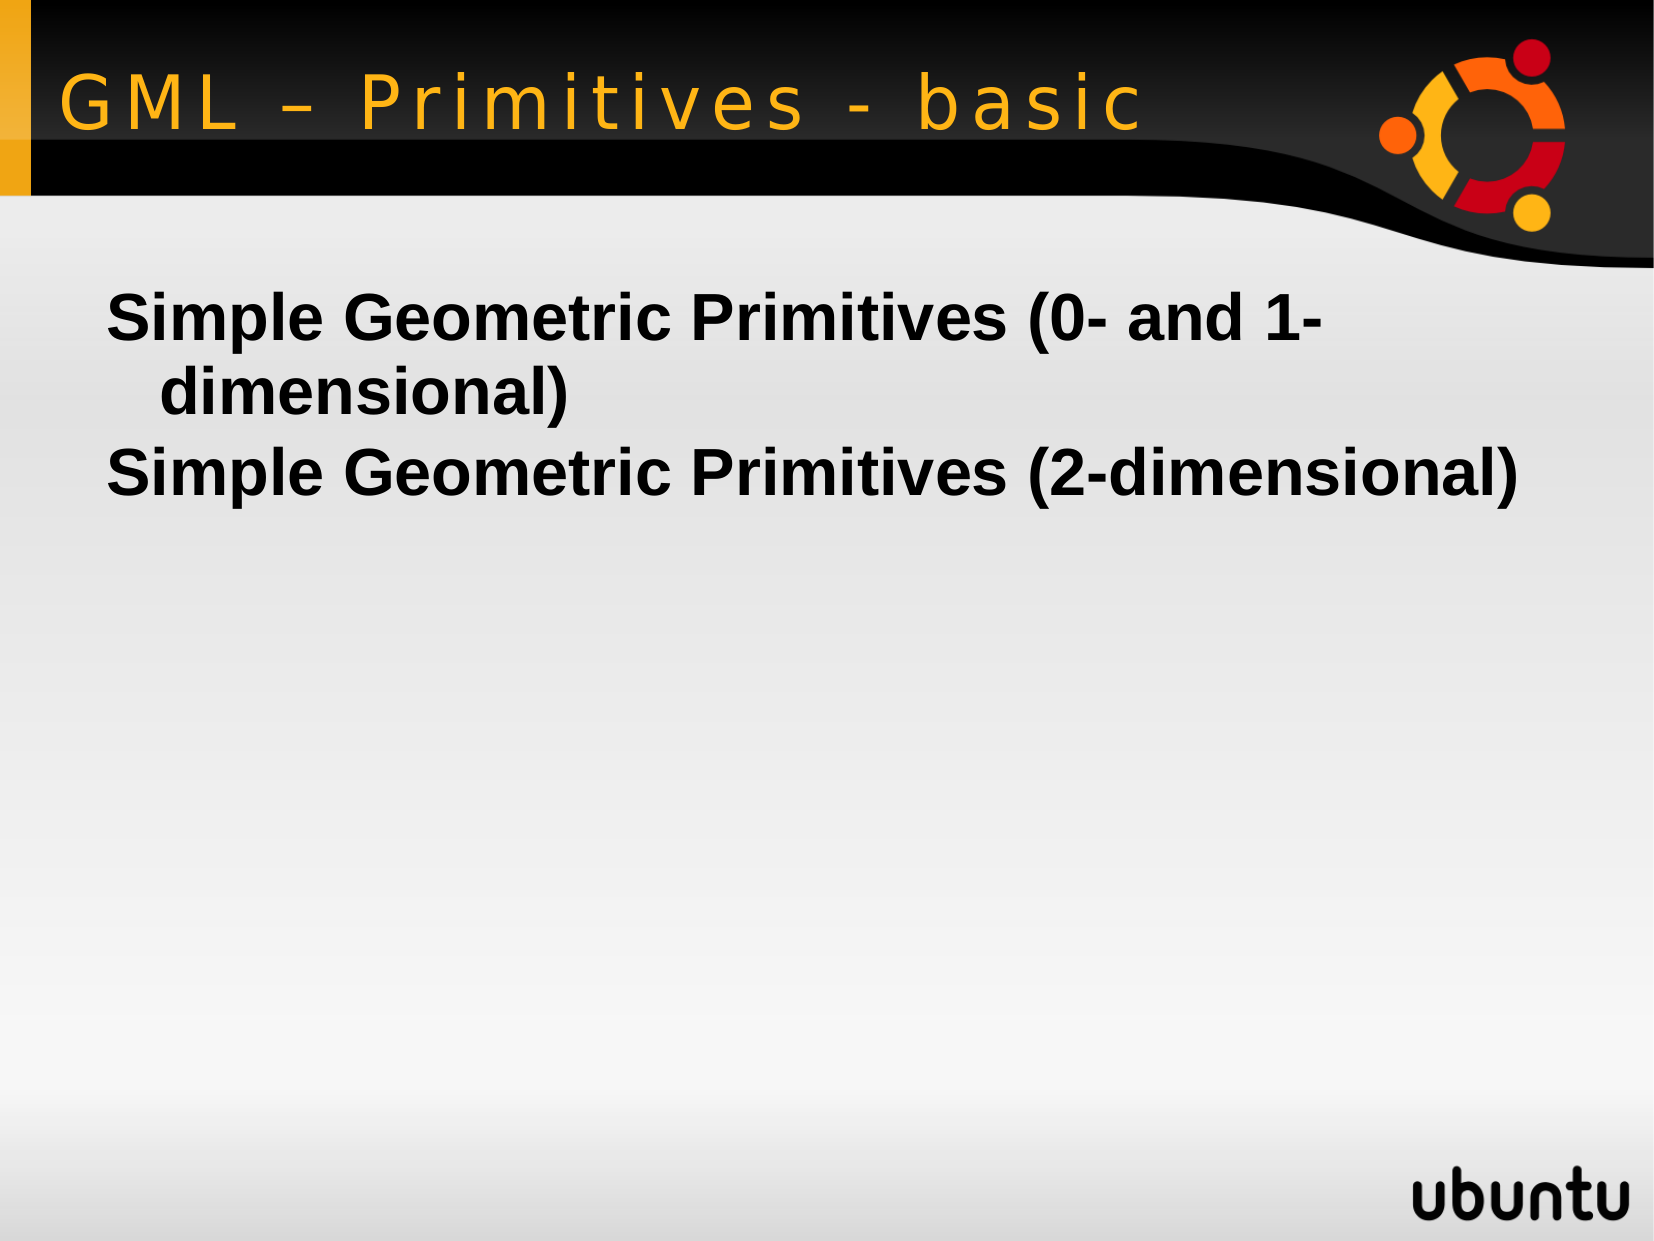

# GML – Primitives - basic
Simple Geometric Primitives (0- and 1-dimensional)
Simple Geometric Primitives (2-dimensional)